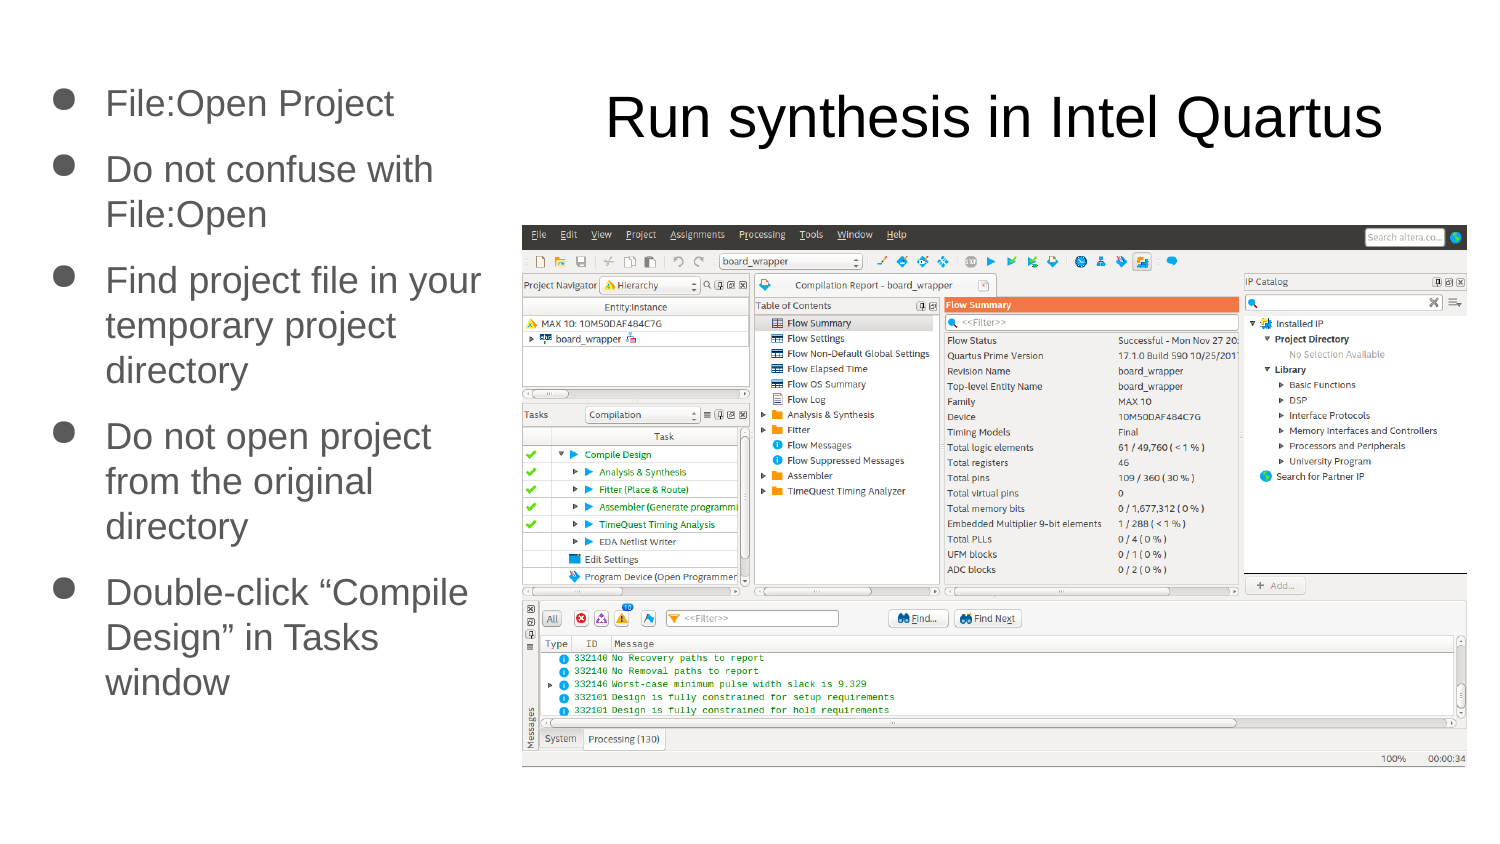

File:Open Project
Do not confuse with File:Open
Find project file in your temporary project directory
Do not open project from the original directory
Double-click “Compile Design” in Tasks window
# Run synthesis in Intel Quartus